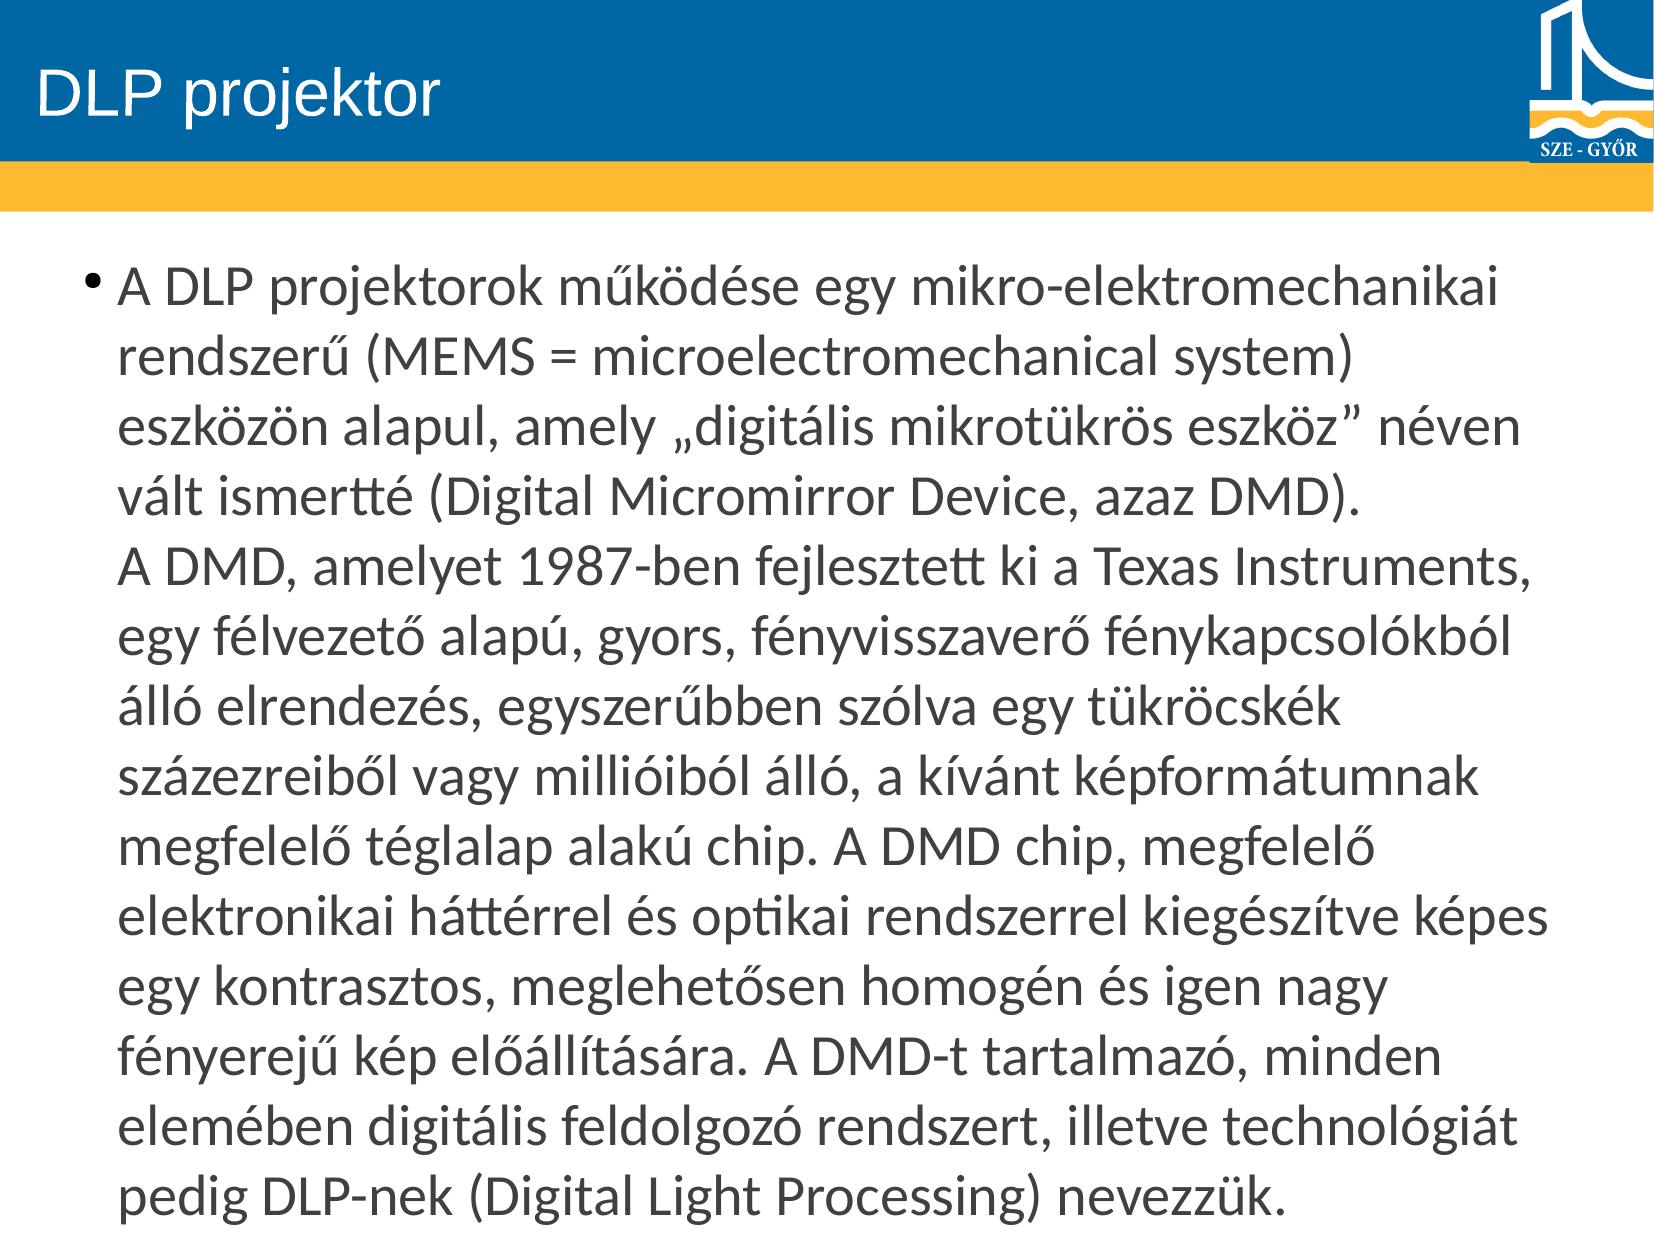

DLP projektor
A DLP projektorok működése egy mikro-elektromechanikai rendszerű (MEMS = microelectromechanical system) eszközön alapul, amely „digitális mikrotükrös eszköz” néven vált ismertté (Digital Micromirror Device, azaz DMD).
A DMD, amelyet 1987-ben fejlesztett ki a Texas Instruments, egy félvezető alapú, gyors, fényvisszaverő fénykapcsolókból álló elrendezés, egyszerűbben szólva egy tükröcskék százezreiből vagy millióiból álló, a kívánt képformátumnak megfelelő téglalap alakú chip. A DMD chip, megfelelő elektronikai háttérrel és optikai rendszerrel kiegészítve képes egy kontrasztos, meglehetősen homogén és igen nagy fényerejű kép előállítására. A DMD-t tartalmazó, minden elemében digitális feldolgozó rendszert, illetve technológiát pedig DLP-nek (Digital Light Processing) nevezzük.